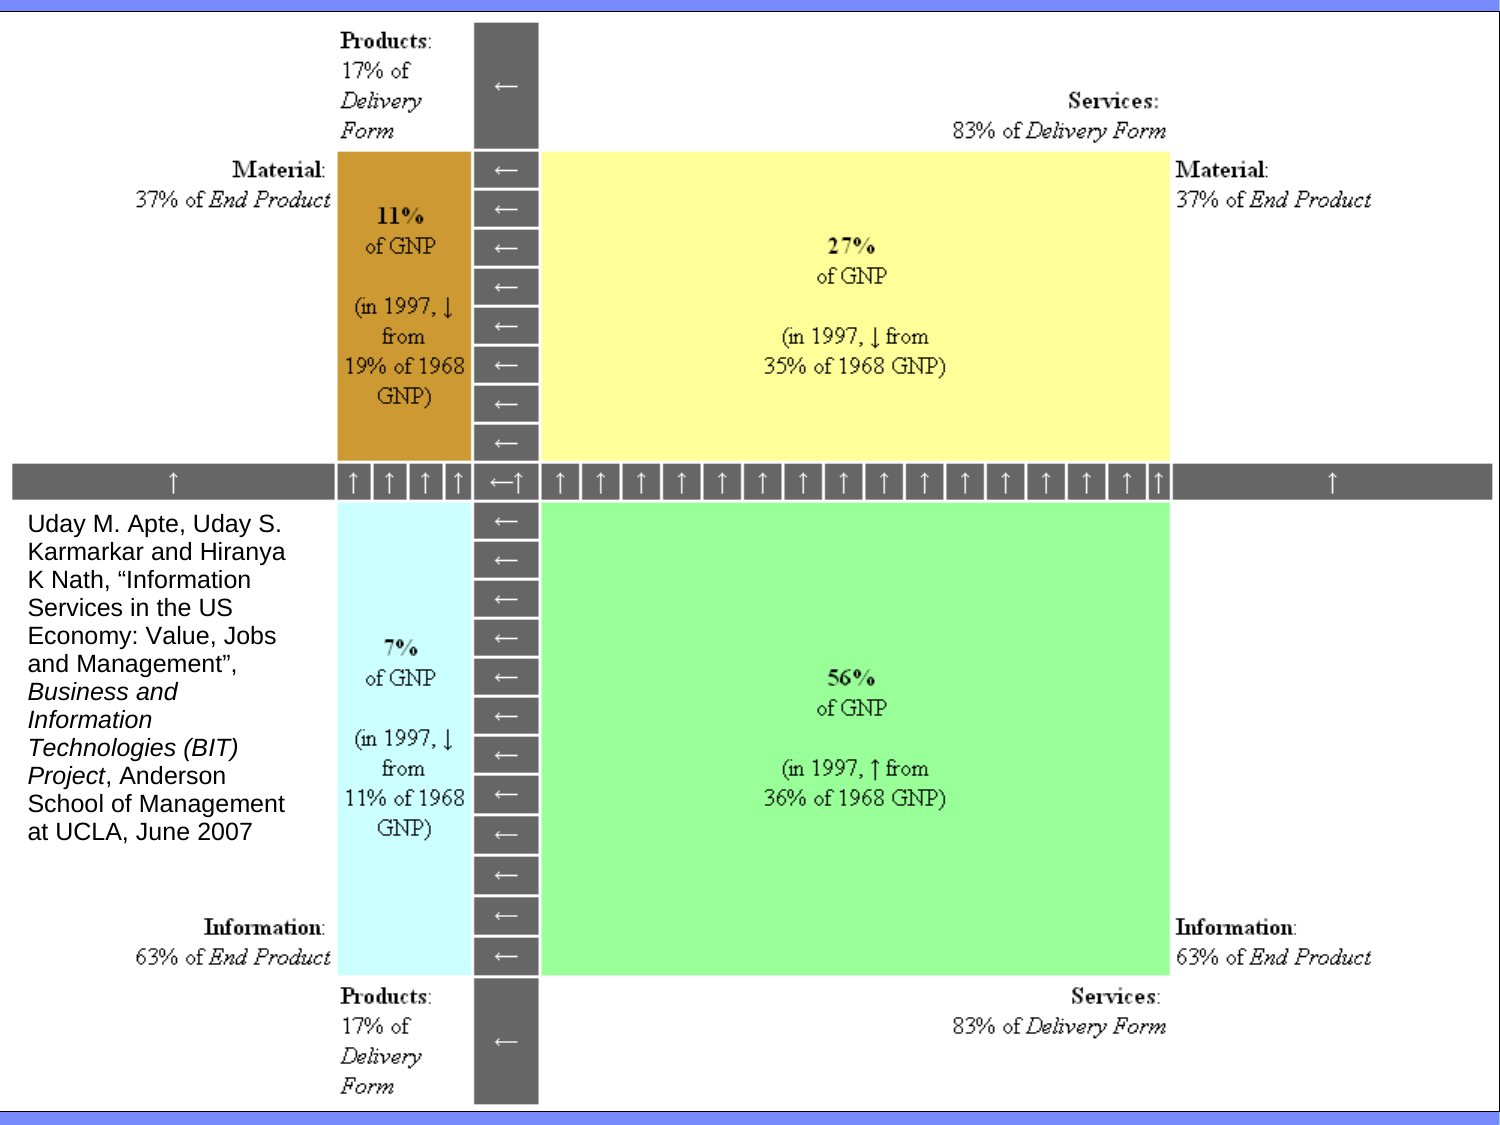

Uday M. Apte, Uday S. Karmarkar and Hiranya K Nath, “Information Services in the US Economy: Value, Jobs and Management”, Business and Information Technologies (BIT) Project, Anderson School of Management at UCLA, June 2007
3
Offerings as commitments and context
Sept. 1, 2008 at UKSS, Oxford